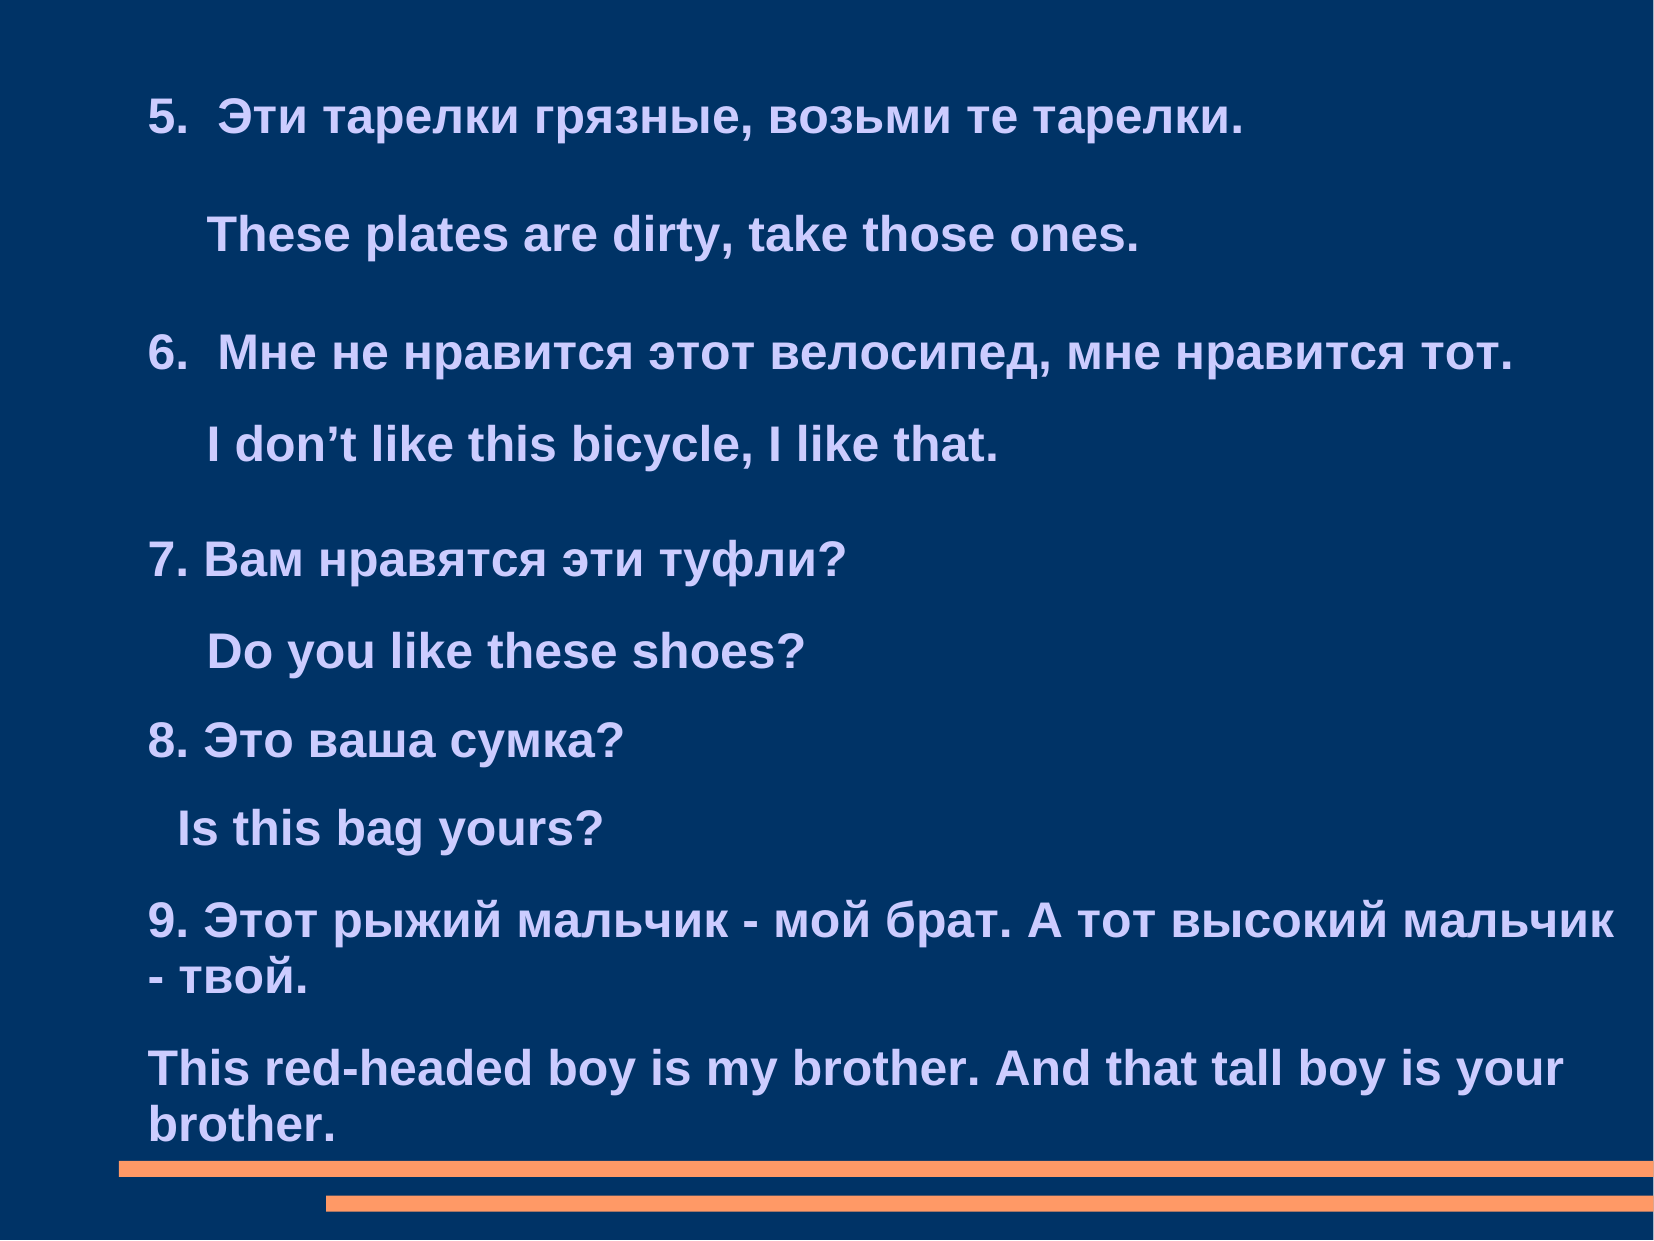

5. Эти тарелки грязные, возьми те тарелки.
These plates are dirty, take those ones.
6. Мне не нравится этот велосипед, мне нравится тот.
I don’t like this bicycle, I like that.
7. Вам нравятся эти туфли?
Do you like these shoes?
8. Это ваша сумка?
Is this bag yours?
9. Этот рыжий мальчик - мой брат. А тот высокий мальчик - твой.
This red-headed boy is my brother. And that tall boy is your brother.